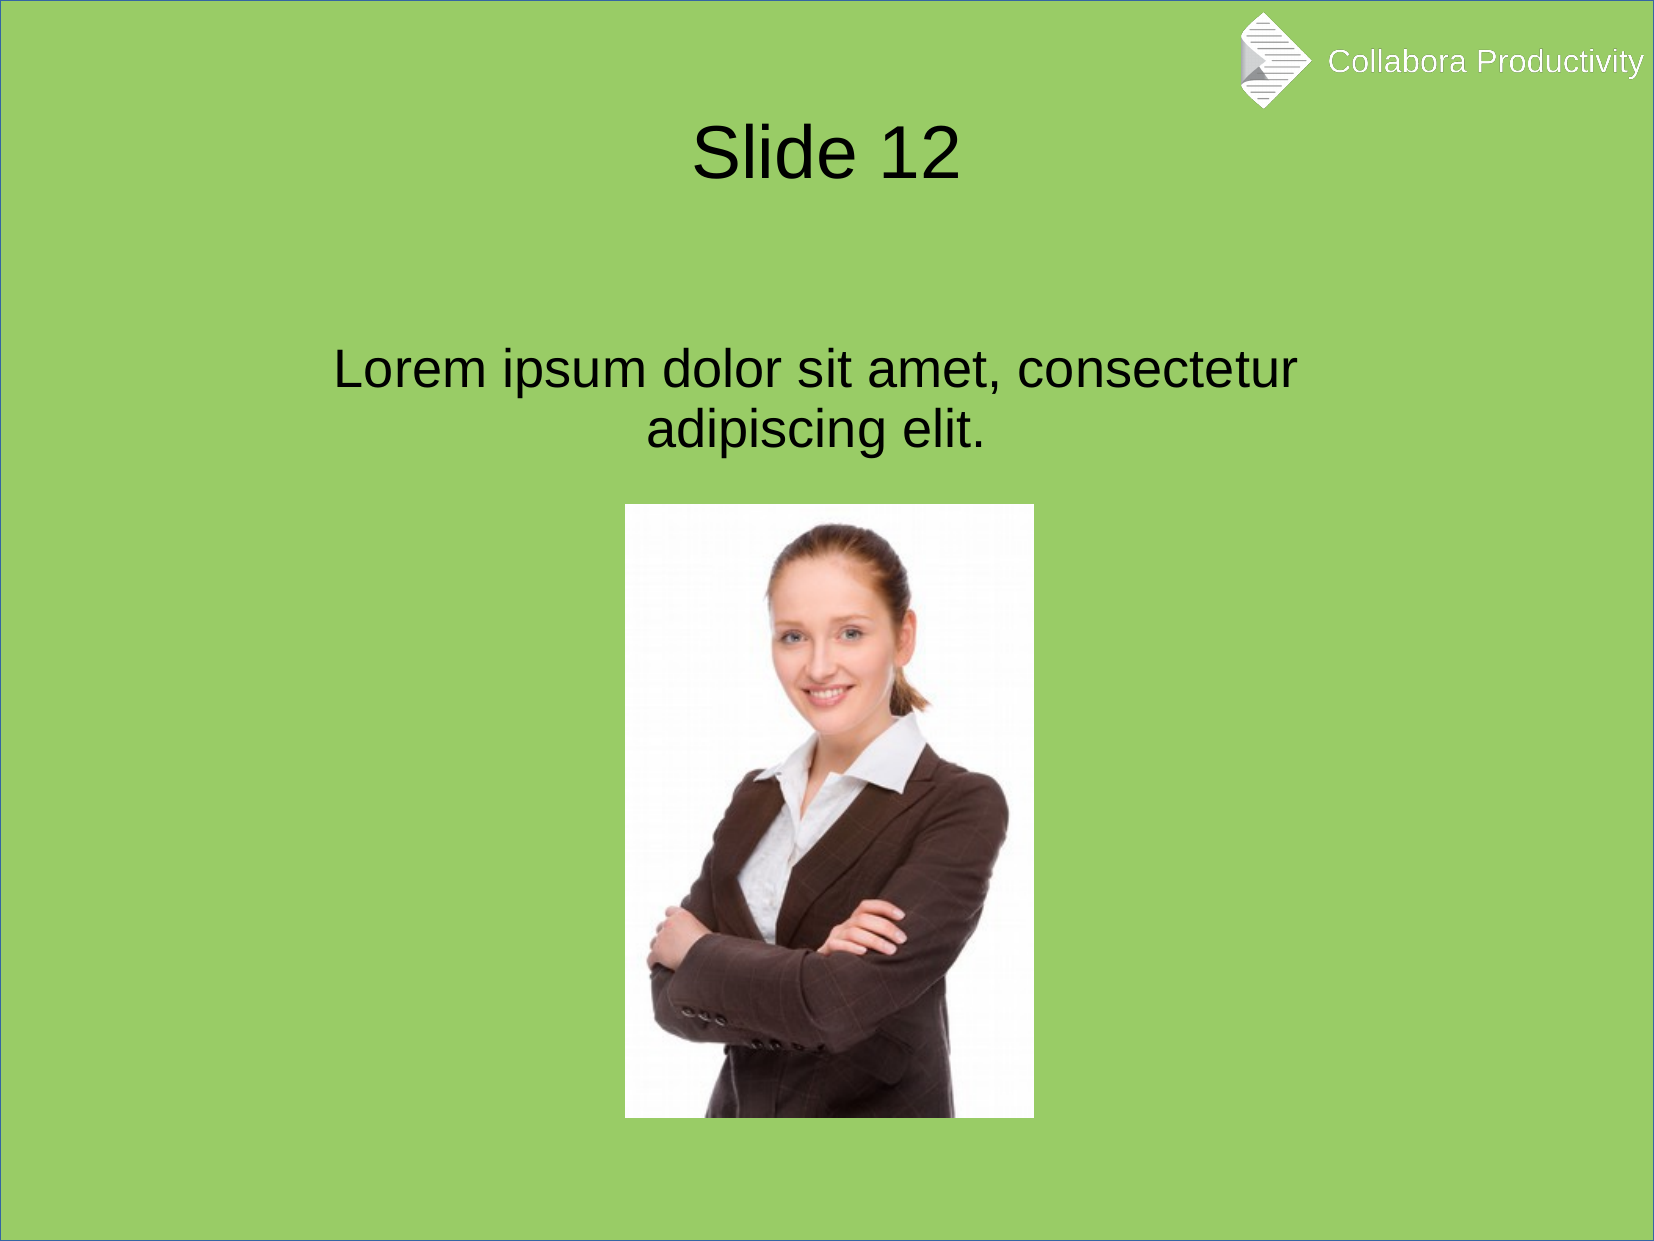

# Slide 12
Lorem ipsum dolor sit amet, consectetur adipiscing elit.